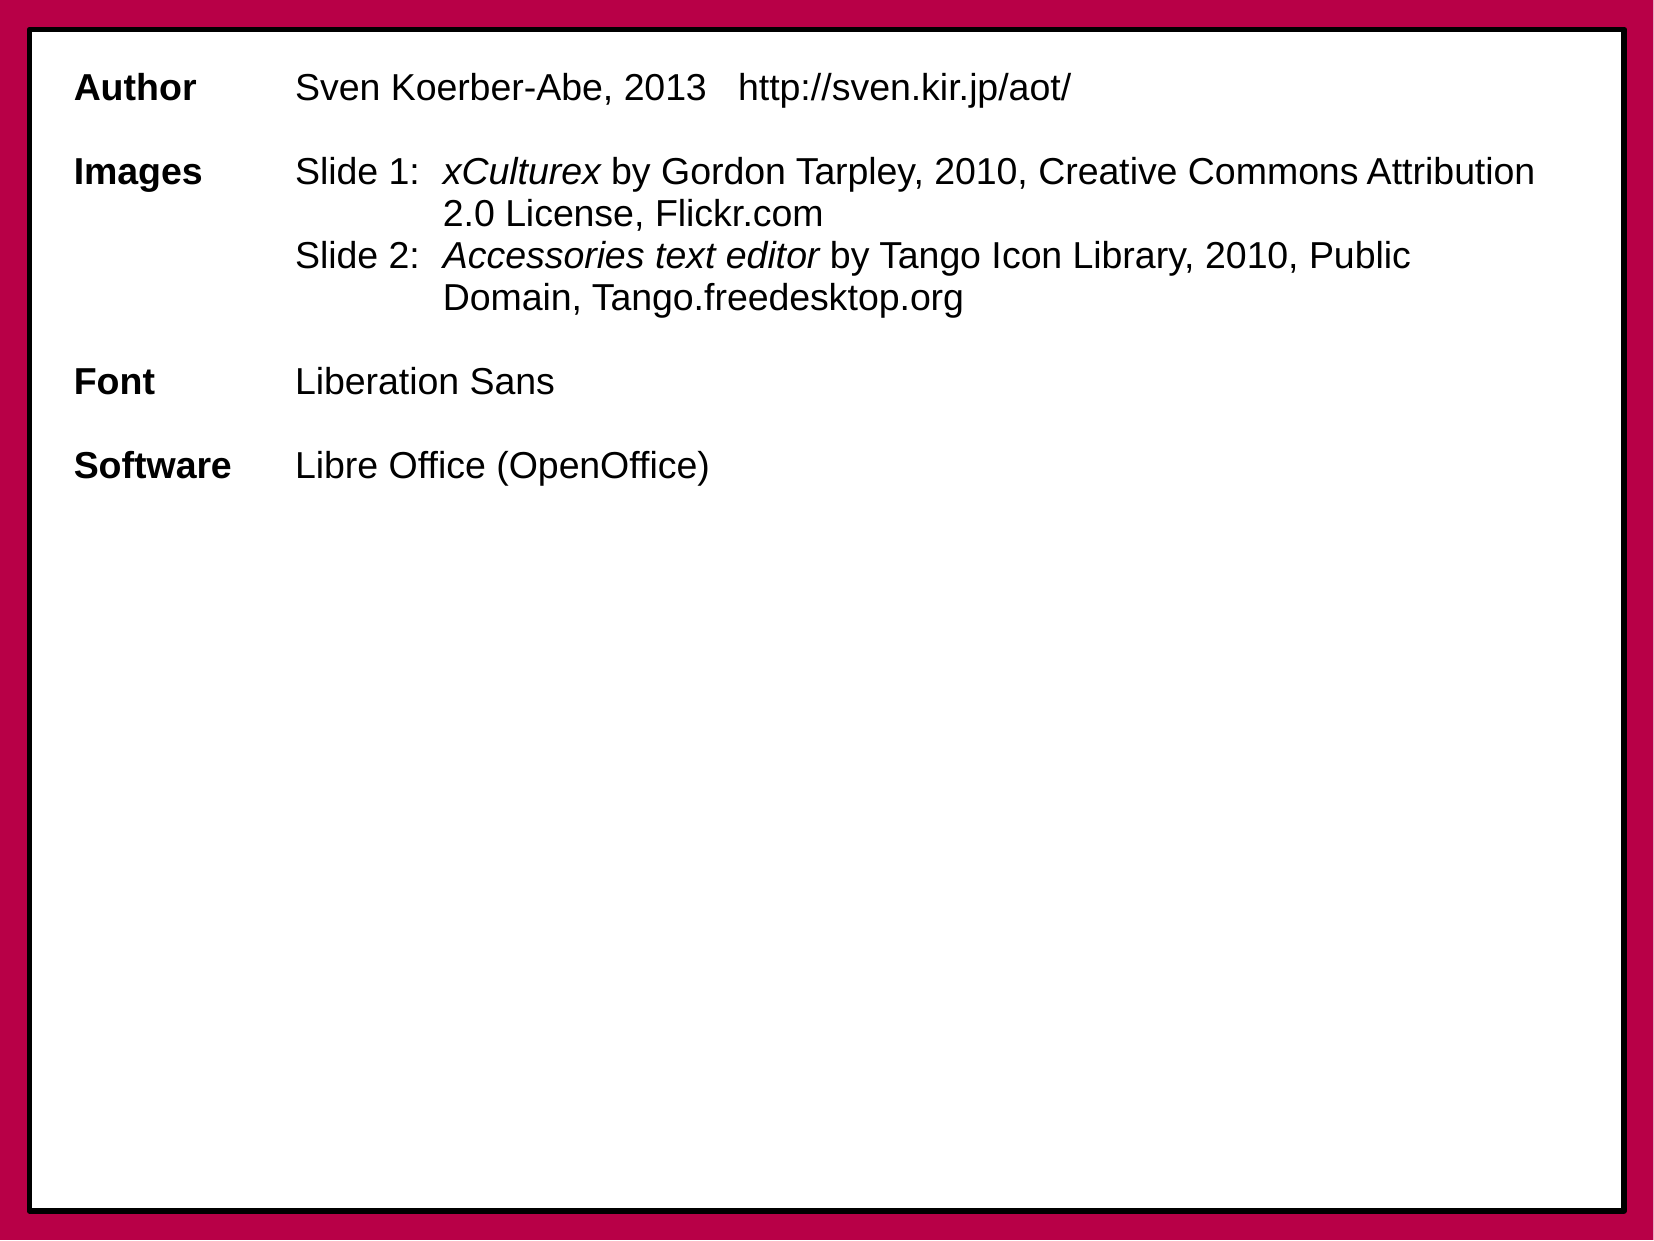

Author		Sven Koerber-Abe, 2013	http://sven.kir.jp/aot/
Images		Slide 1:	xCulturex by Gordon Tarpley, 2010, Creative Commons Attribution
					2.0 License, Flickr.com
			Slide 2:	Accessories text editor by Tango Icon Library, 2010, Public
					Domain, Tango.freedesktop.org
Font		Liberation Sans
Software	Libre Office (OpenOffice)